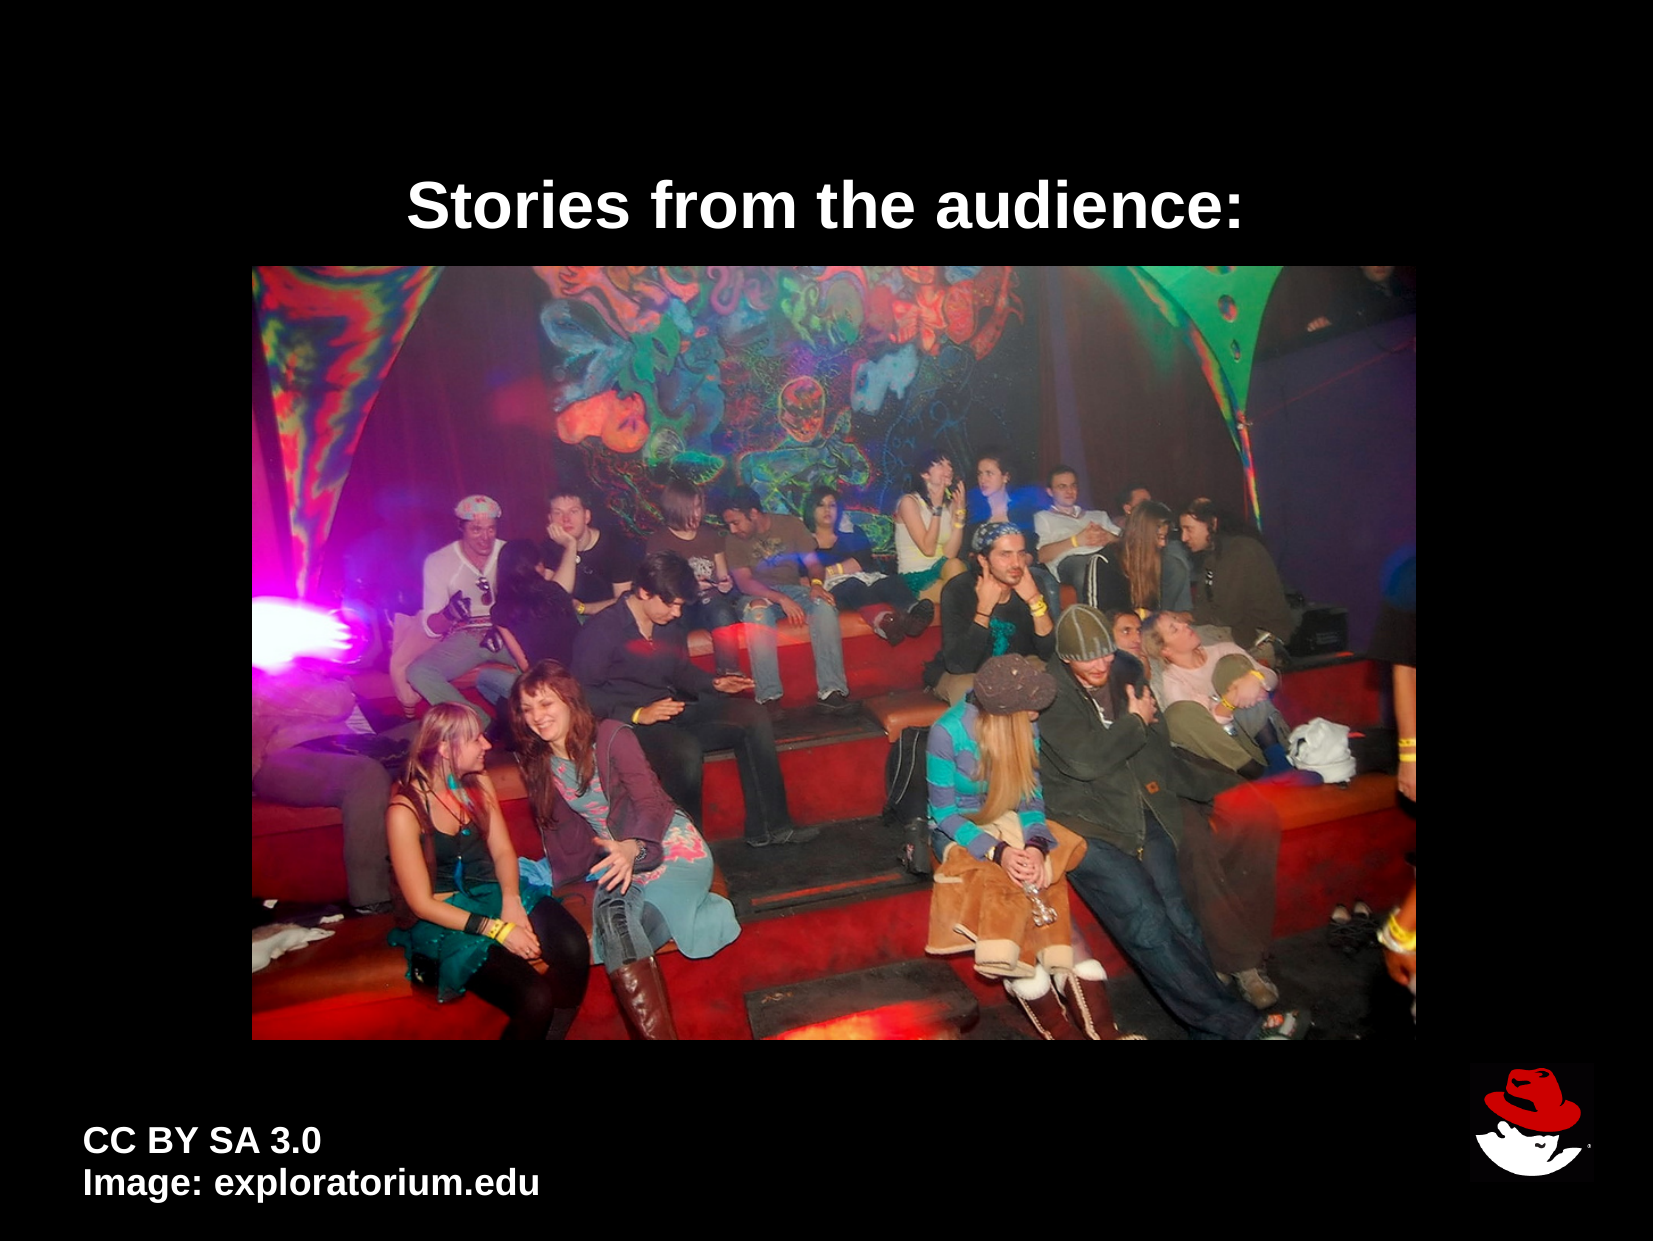

# Stories from the audience:
CC BY SA 3.0
Image: exploratorium.edu